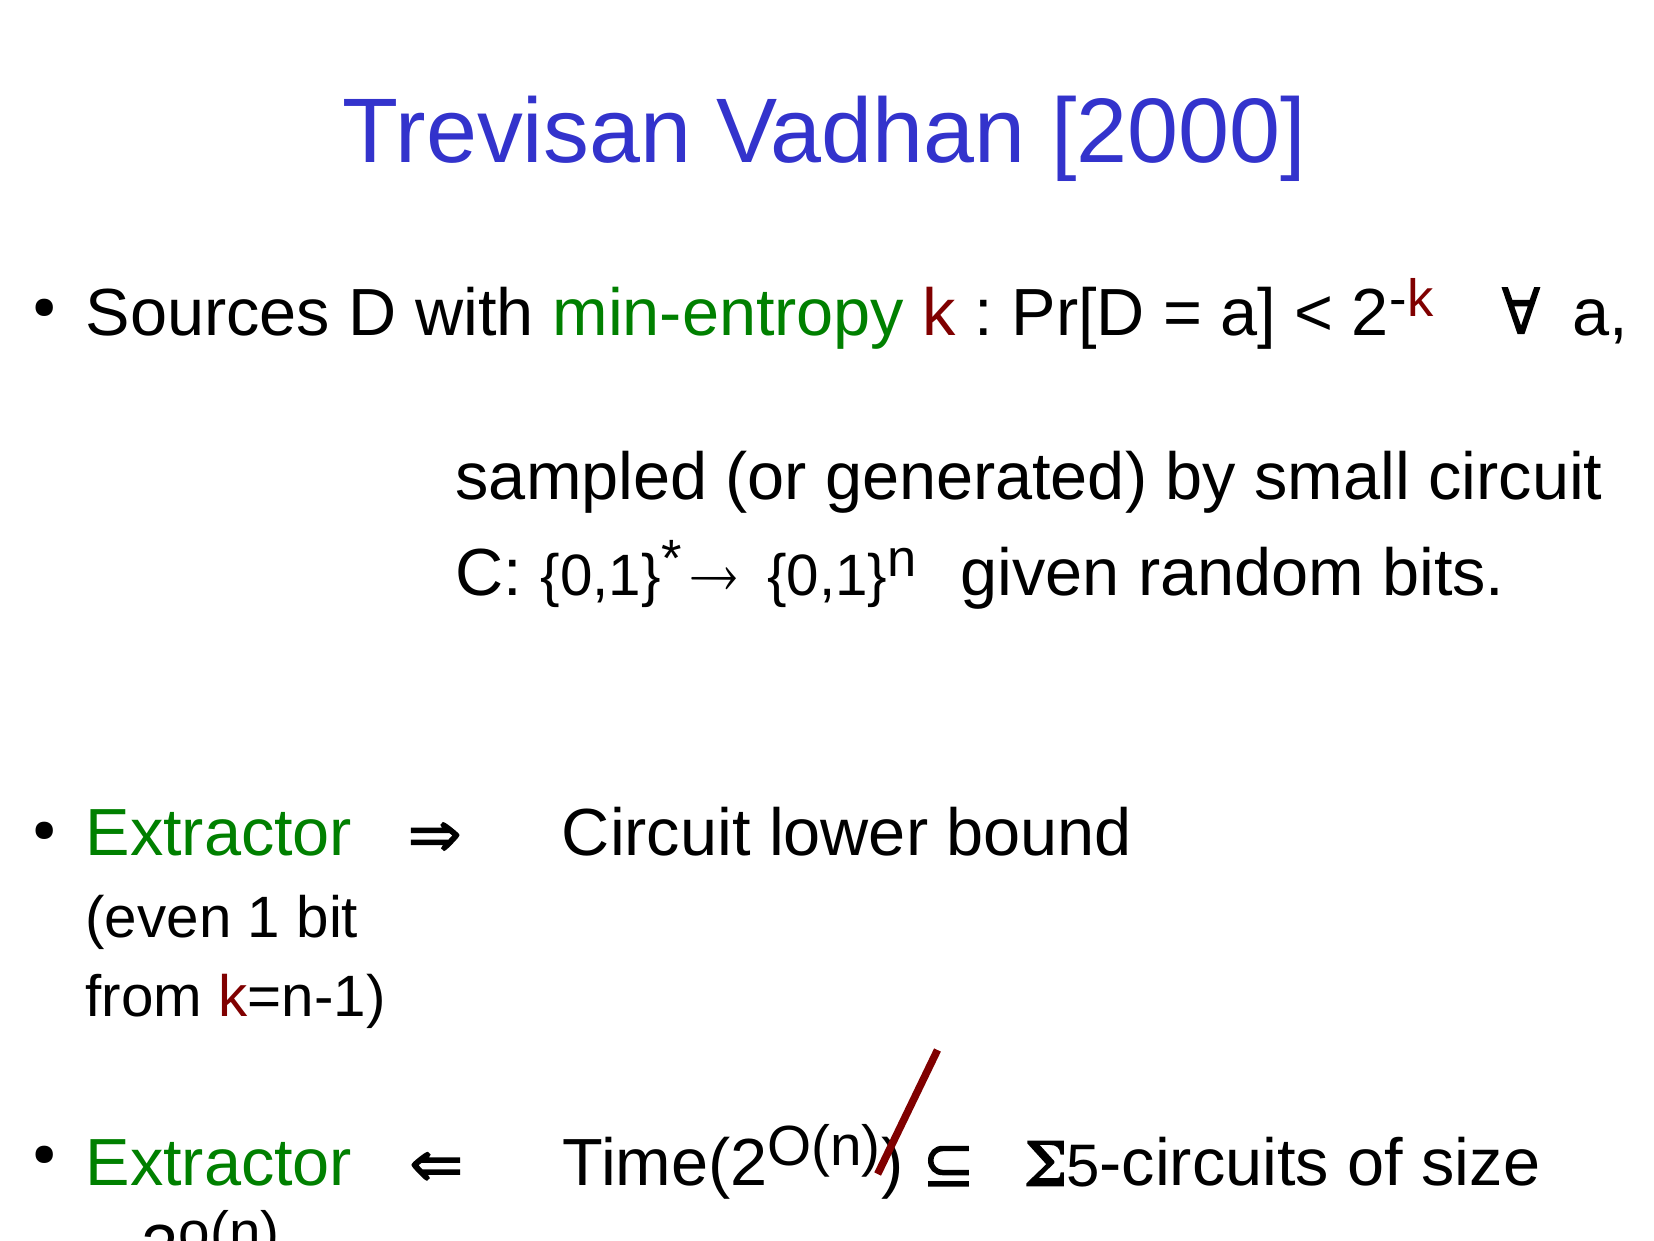

Trevisan Vadhan [2000]
# Sources D with min-entropy k : Pr[D = a] < 2-k  a,
 sampled (or generated) by small circuit
 C: {0,1}*  {0,1}n given random bits.
Extractor  Circuit lower bound
(even 1 bit
from k=n-1)
Extractor  Time(2O(n))  S5-circuits of size 2o(n)